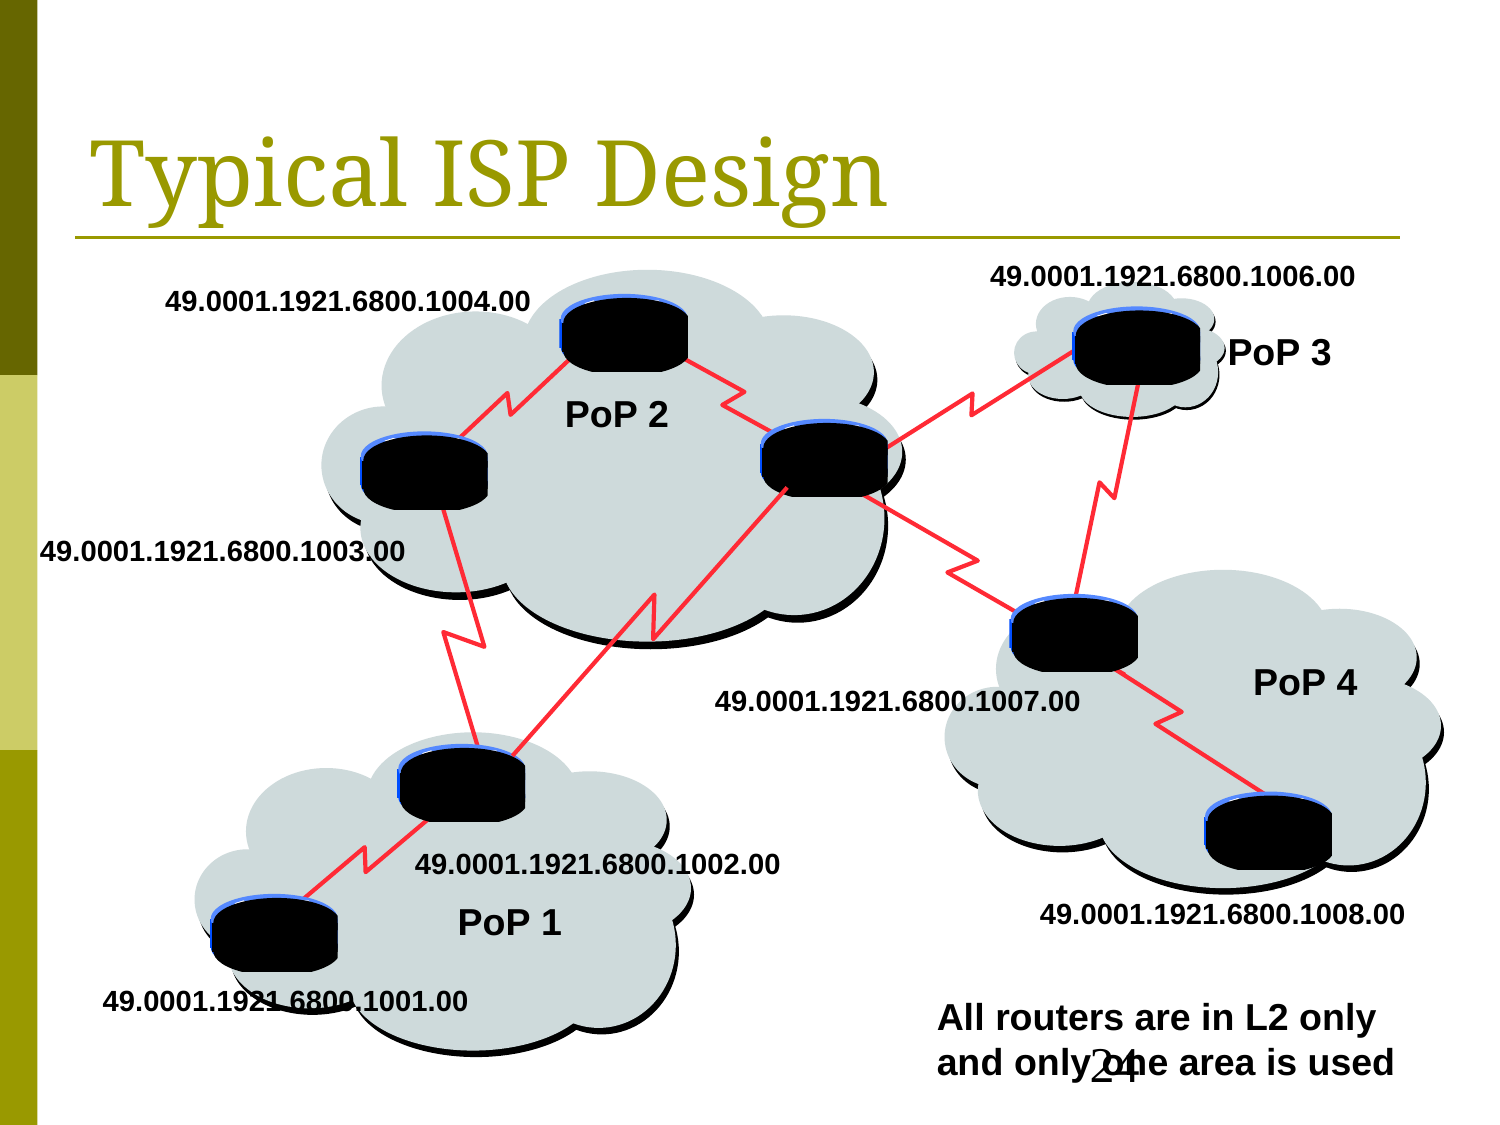

# Typical ISP Design
49.0001.1921.6800.1006.00
49.0001.1921.6800.1004.00
PoP 3
PoP 2
49.0001.1921.6800.1003.00
PoP 4
49.0001.1921.6800.1007.00
49.0001.1921.6800.1002.00
49.0001.1921.6800.1008.00
PoP 1
49.0001.1921.6800.1001.00
All routers are in L2 only and only one area is used
24